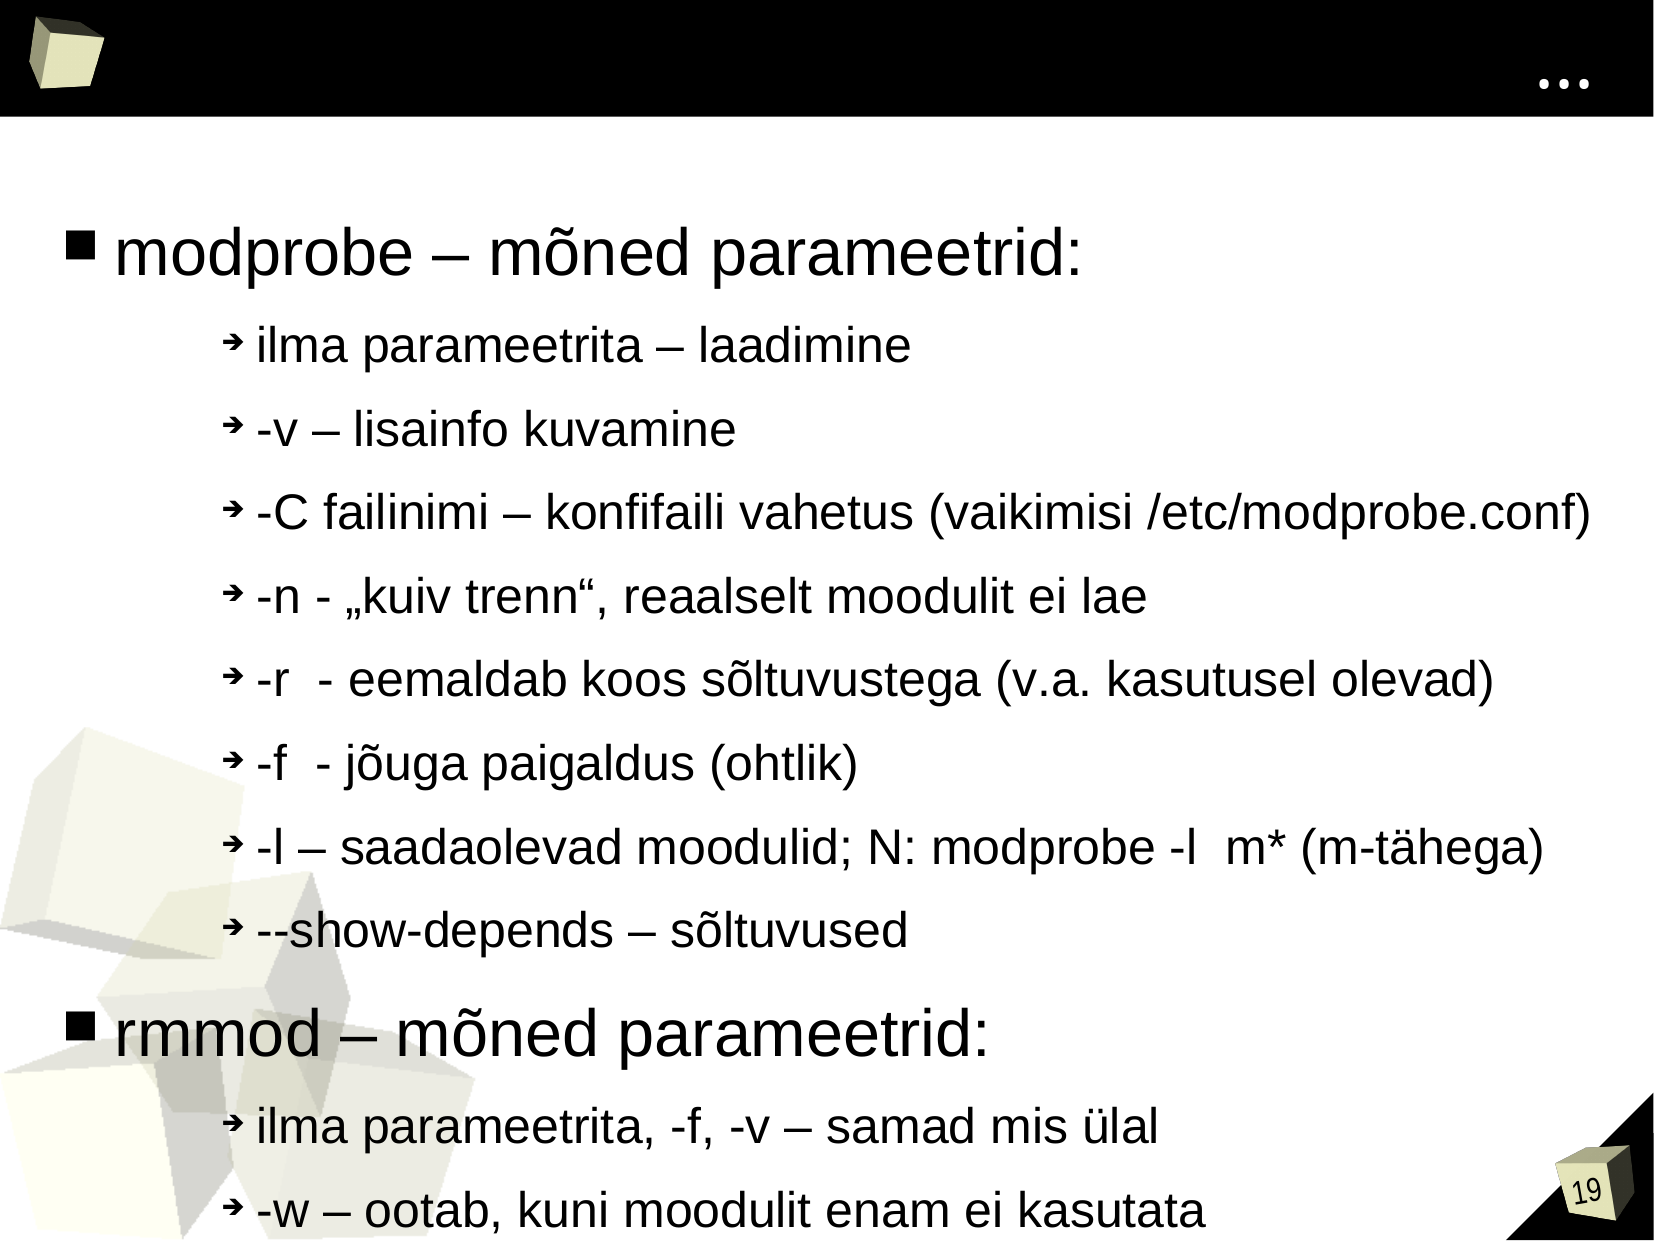

# ...
modprobe – mõned parameetrid:
ilma parameetrita – laadimine
-v – lisainfo kuvamine
-C failinimi – konfifaili vahetus (vaikimisi /etc/modprobe.conf)
-n - „kuiv trenn“, reaalselt moodulit ei lae
-r - eemaldab koos sõltuvustega (v.a. kasutusel olevad)
-f - jõuga paigaldus (ohtlik)
-l – saadaolevad moodulid; N: modprobe -l m* (m-tähega)
--show-depends – sõltuvused
rmmod – mõned parameetrid:
ilma parameetrita, -f, -v – samad mis ülal
-w – ootab, kuni moodulit enam ei kasutata